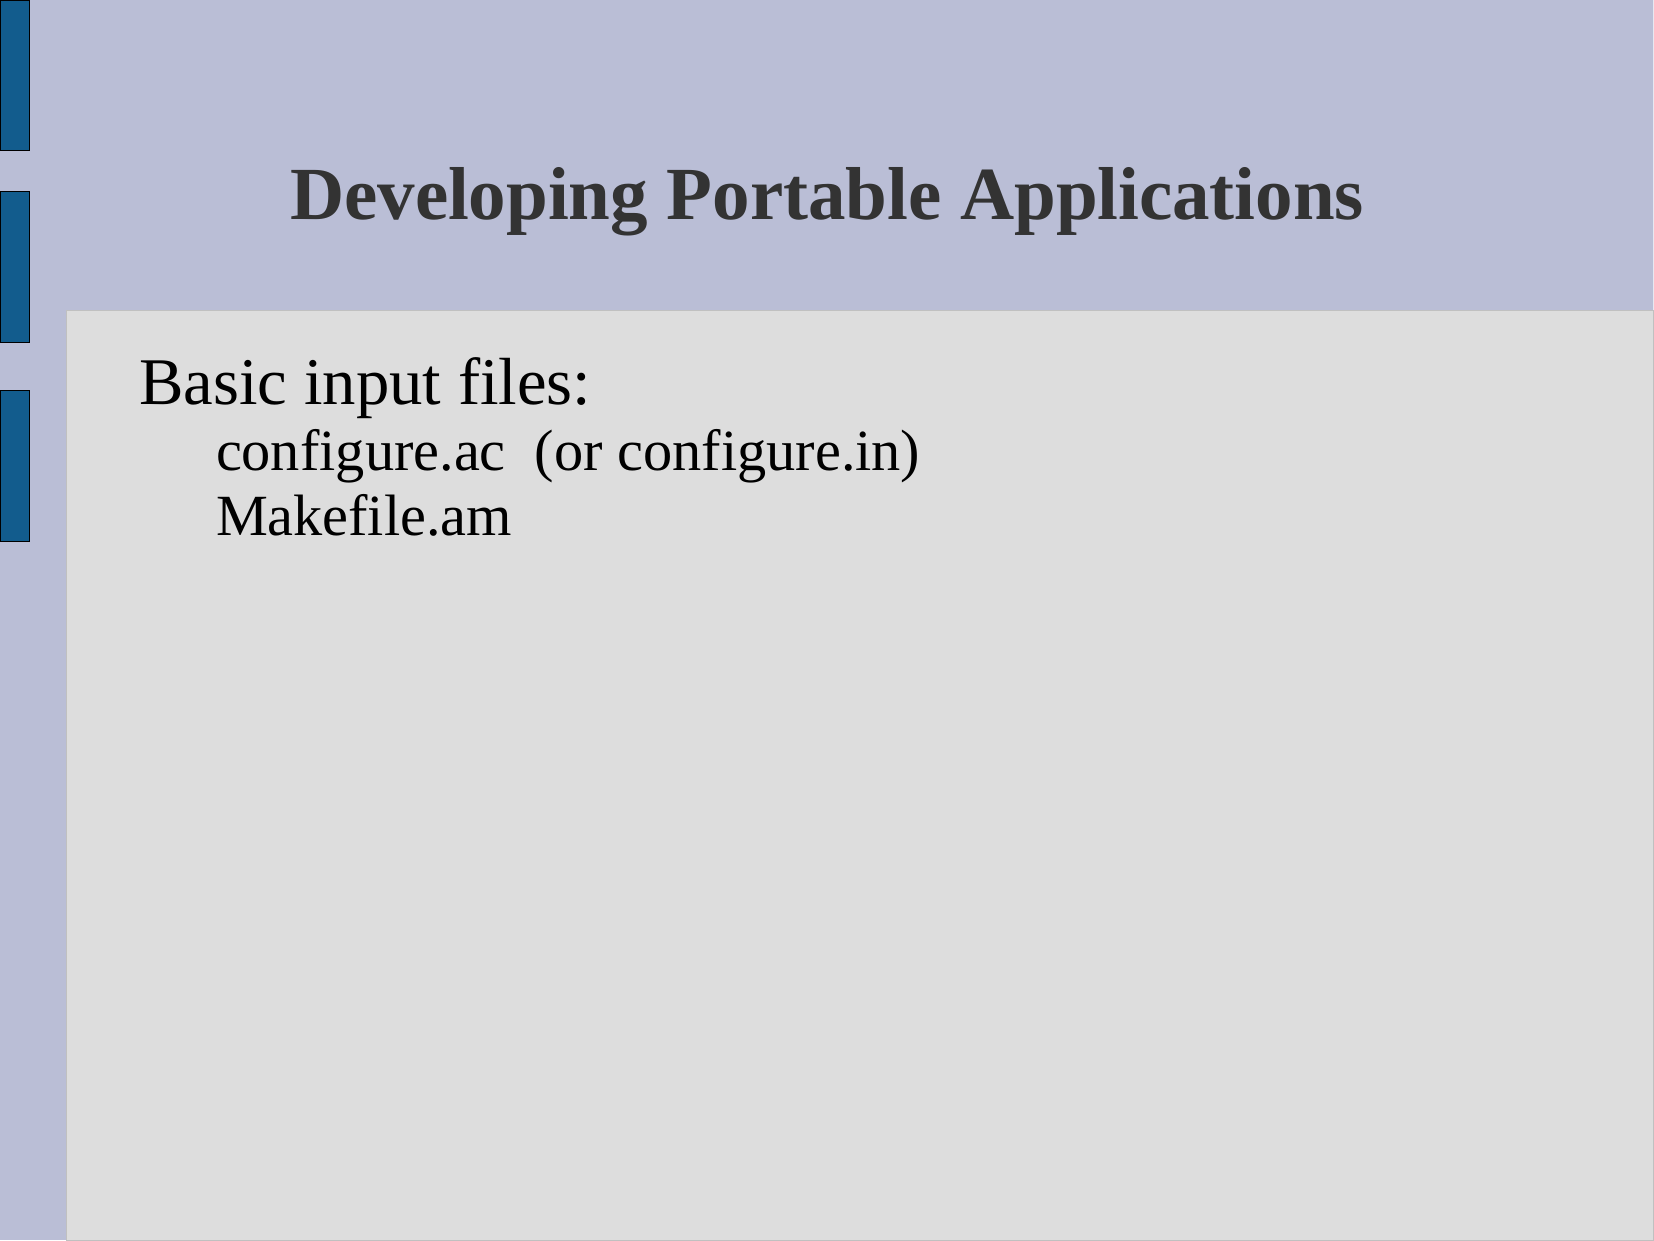

# Developing Portable Applications
Basic input files:
configure.ac (or configure.in)
Makefile.am